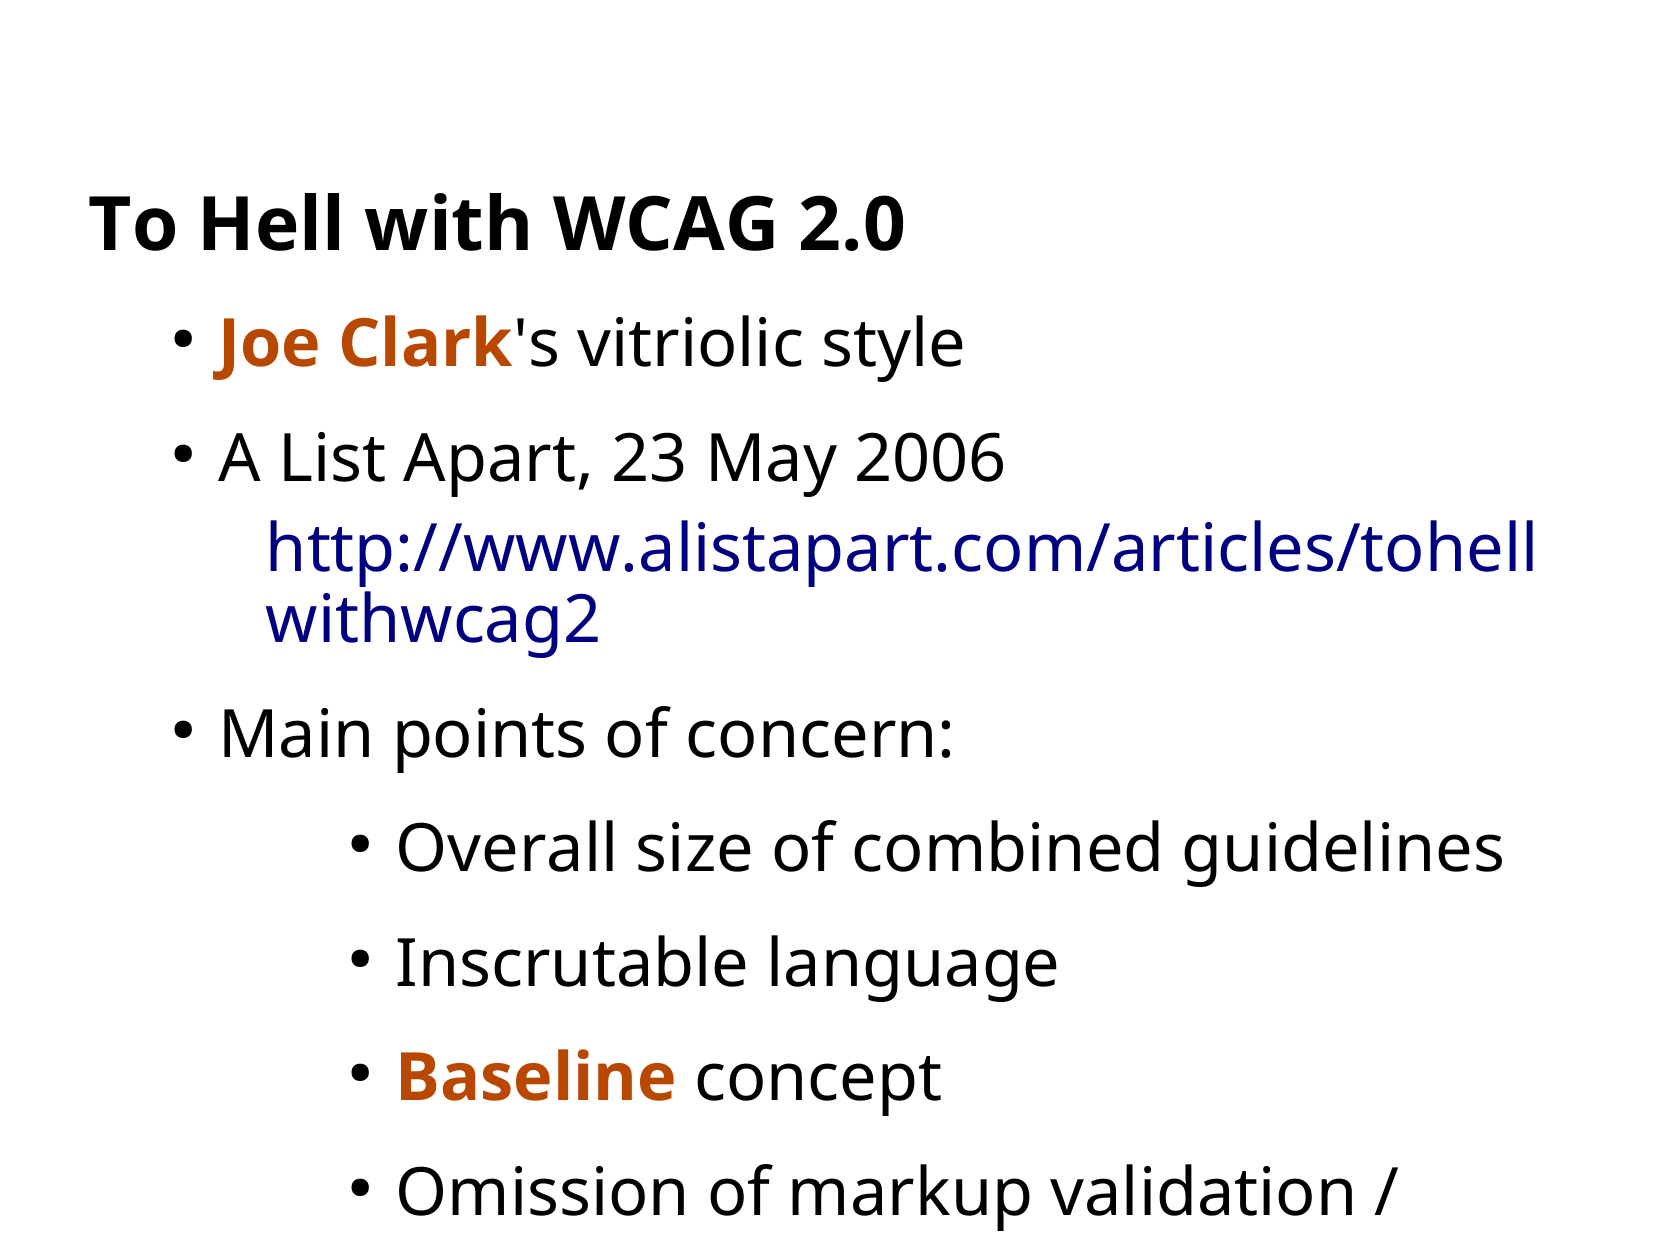

# To Hell with WCAG 2.0
Joe Clark's vitriolic style
A List Apart, 23 May 2006 http://www.alistapart.com/articles/tohellwithwcag2
Main points of concern:
Overall size of combined guidelines
Inscrutable language
Baseline concept
Omission of markup validation / standards